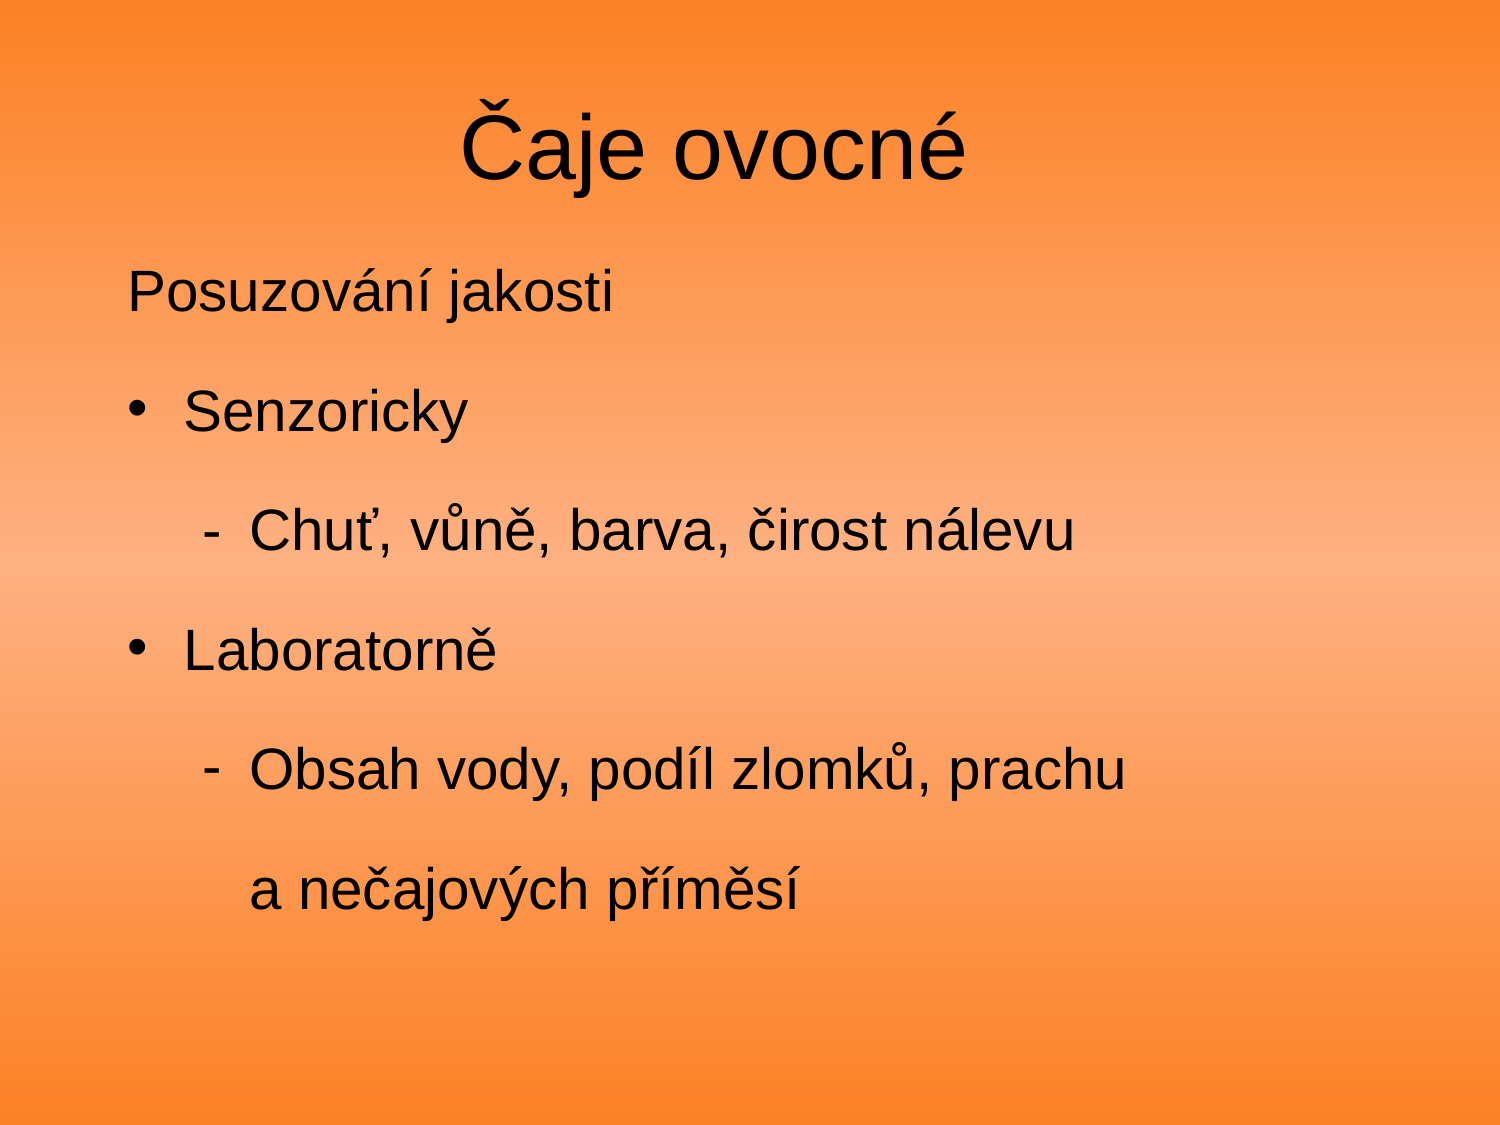

# Čaje ovocné
Posuzování jakosti
Senzoricky
-	Chuť, vůně, barva, čirost nálevu
Laboratorně
Obsah vody, podíl zlomků, prachu
	a nečajových příměsí